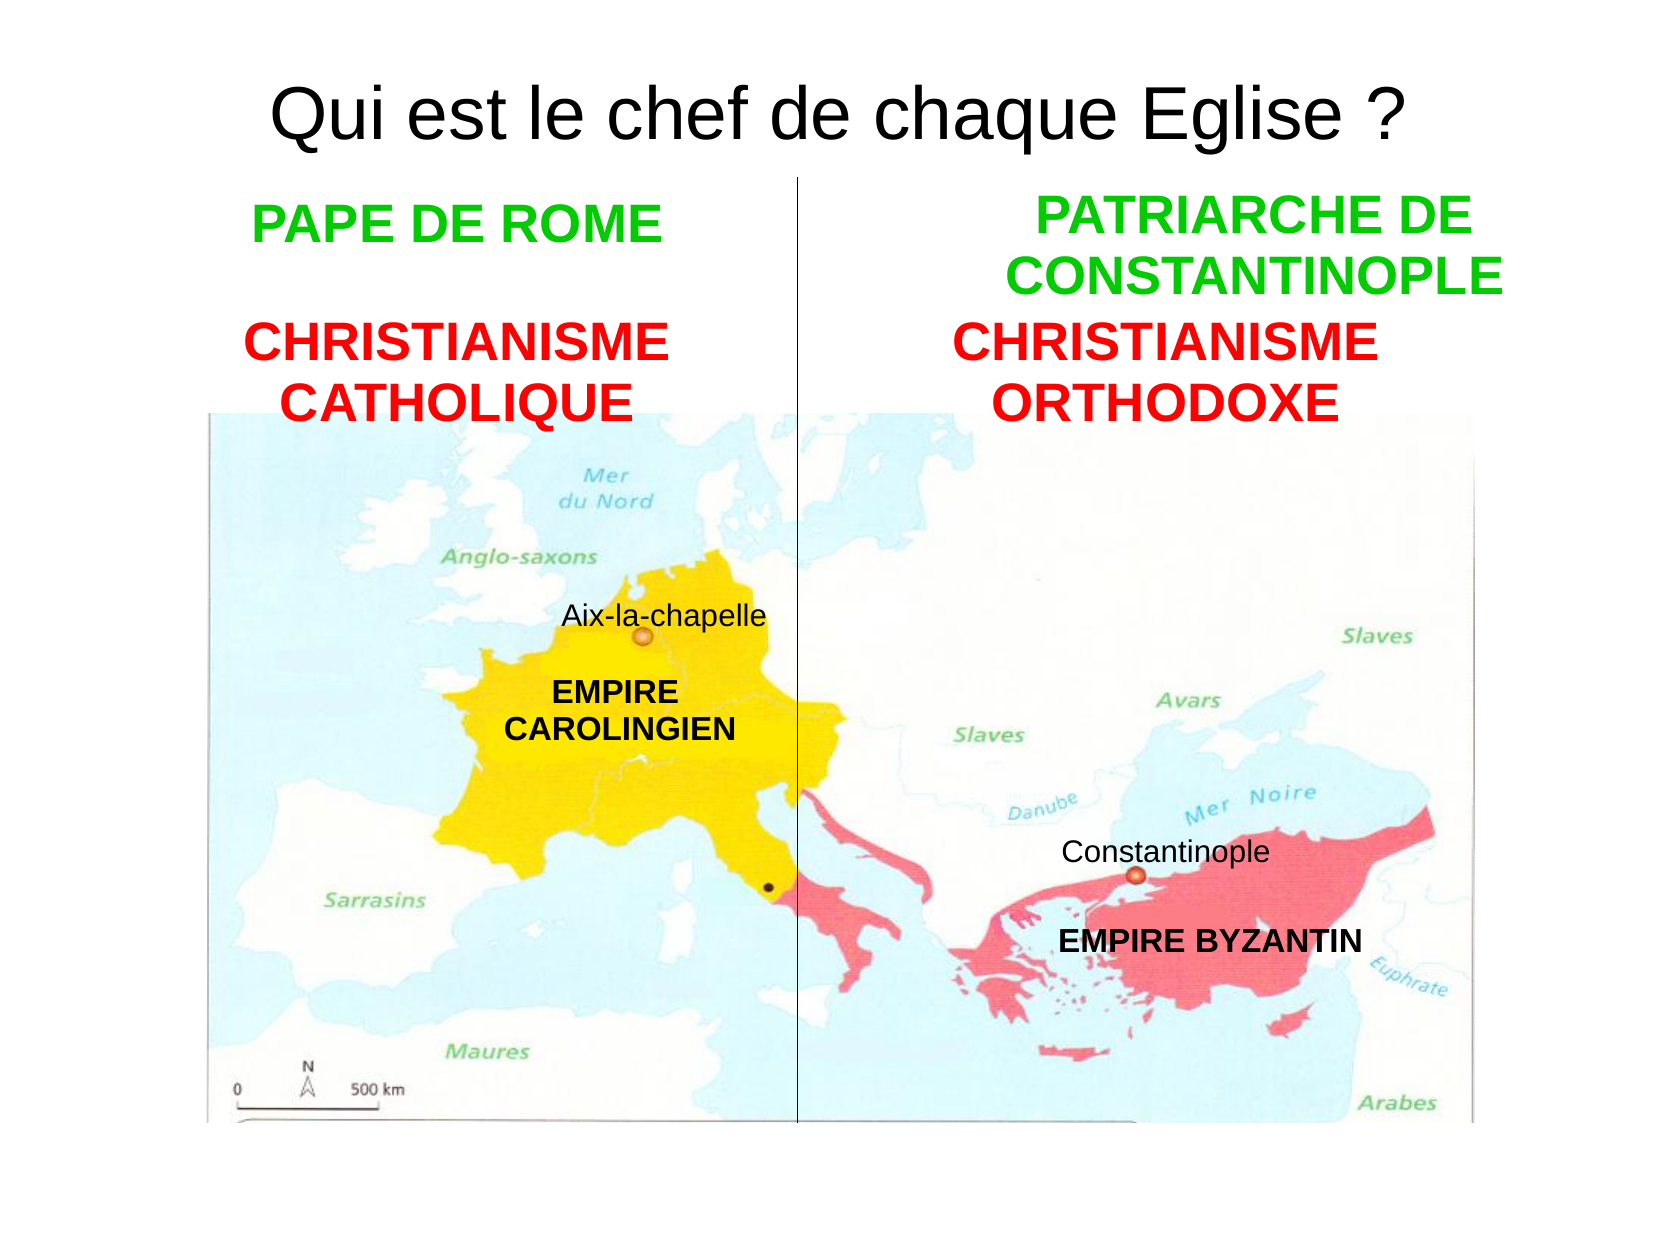

# Qui est le chef de chaque Eglise ?
PATRIARCHE DE CONSTANTINOPLE
PAPE DE ROME
CHRISTIANISME
CATHOLIQUE
CHRISTIANISME
ORTHODOXE
Aix-la-chapelle
EMPIRE
CAROLINGIEN
Constantinople
EMPIRE BYZANTIN